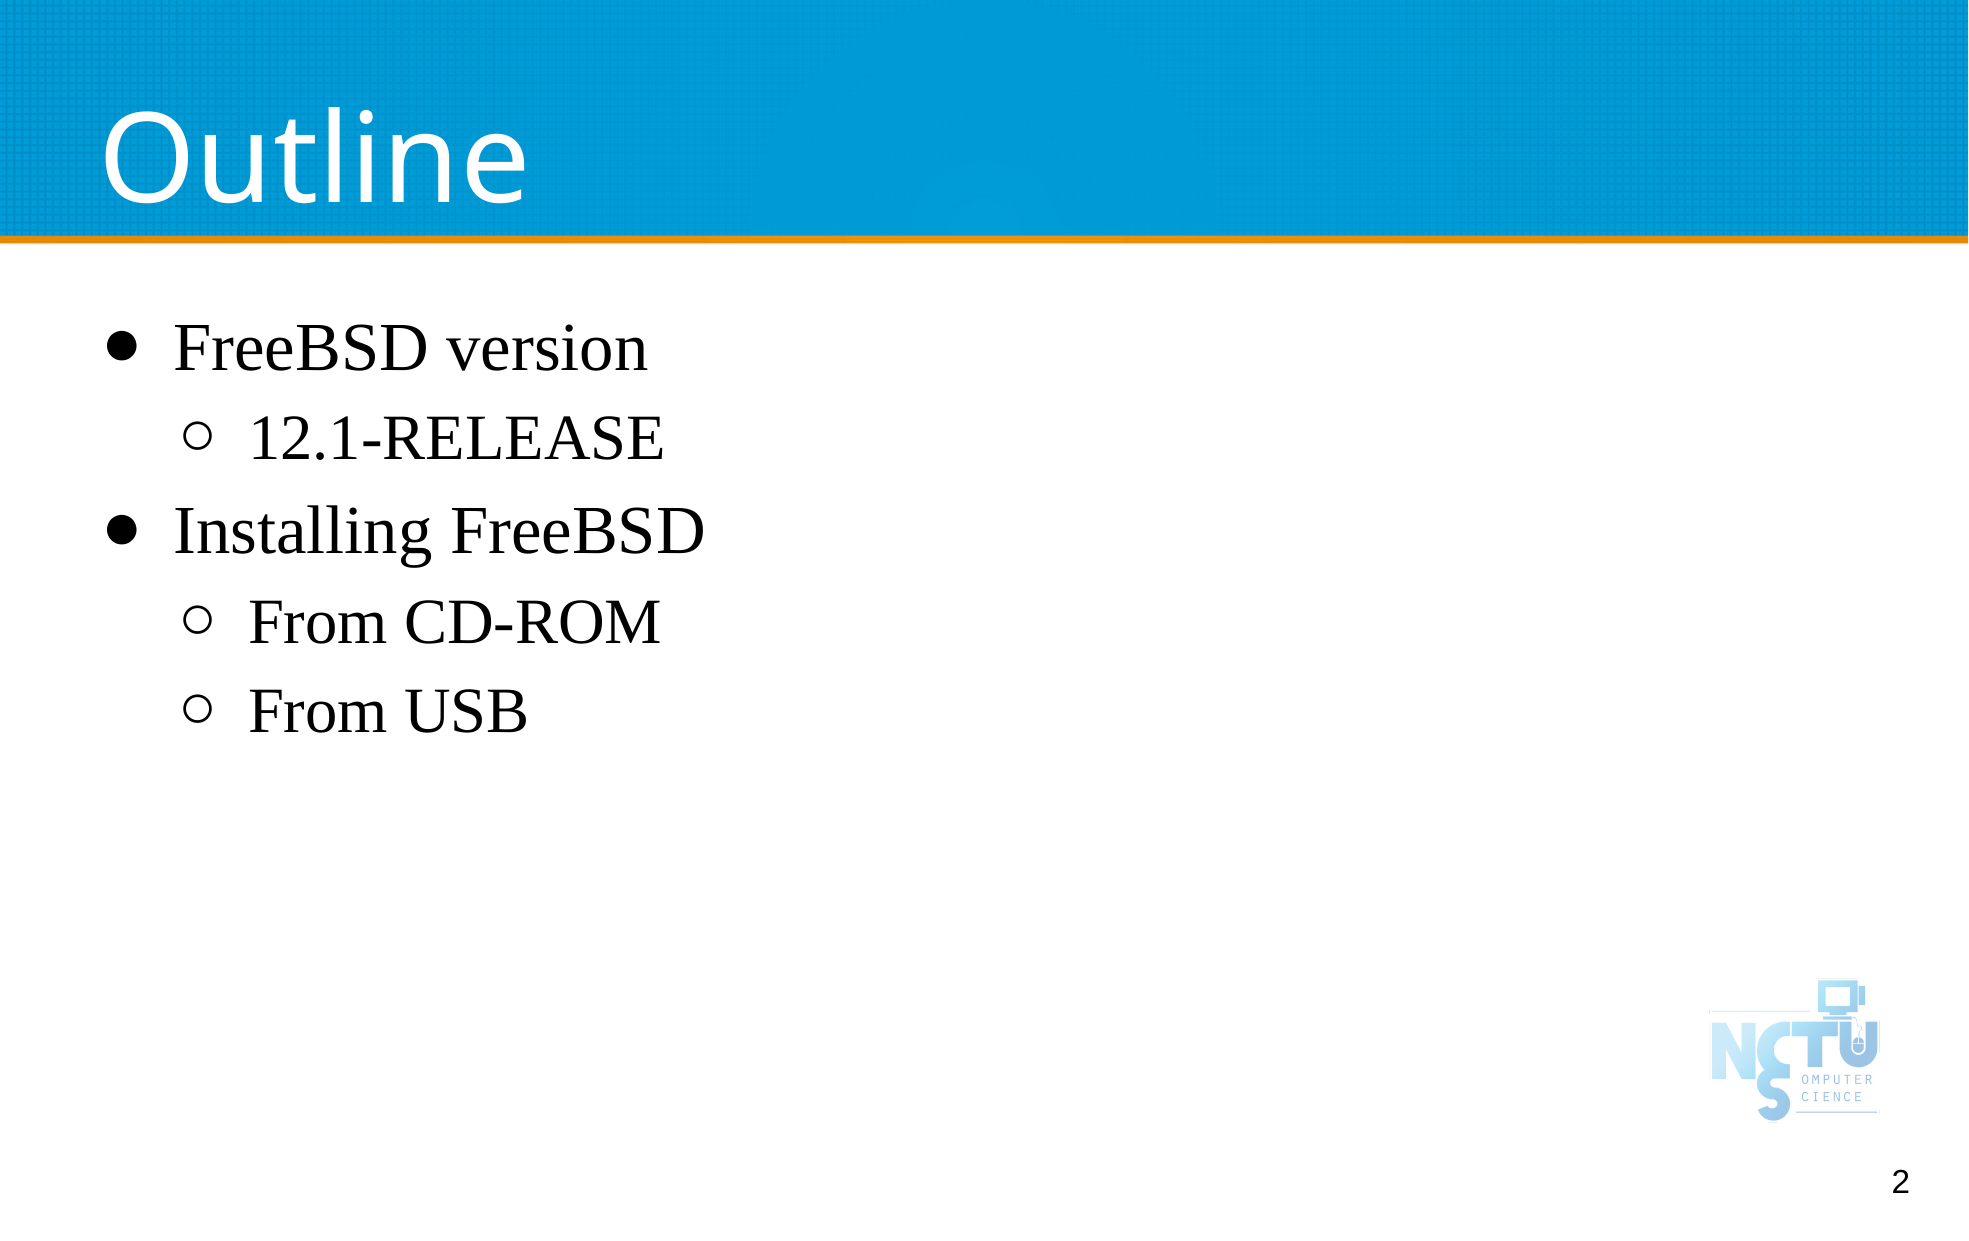

# Outline
FreeBSD version
12.1-RELEASE
Installing FreeBSD
From CD-ROM
From USB